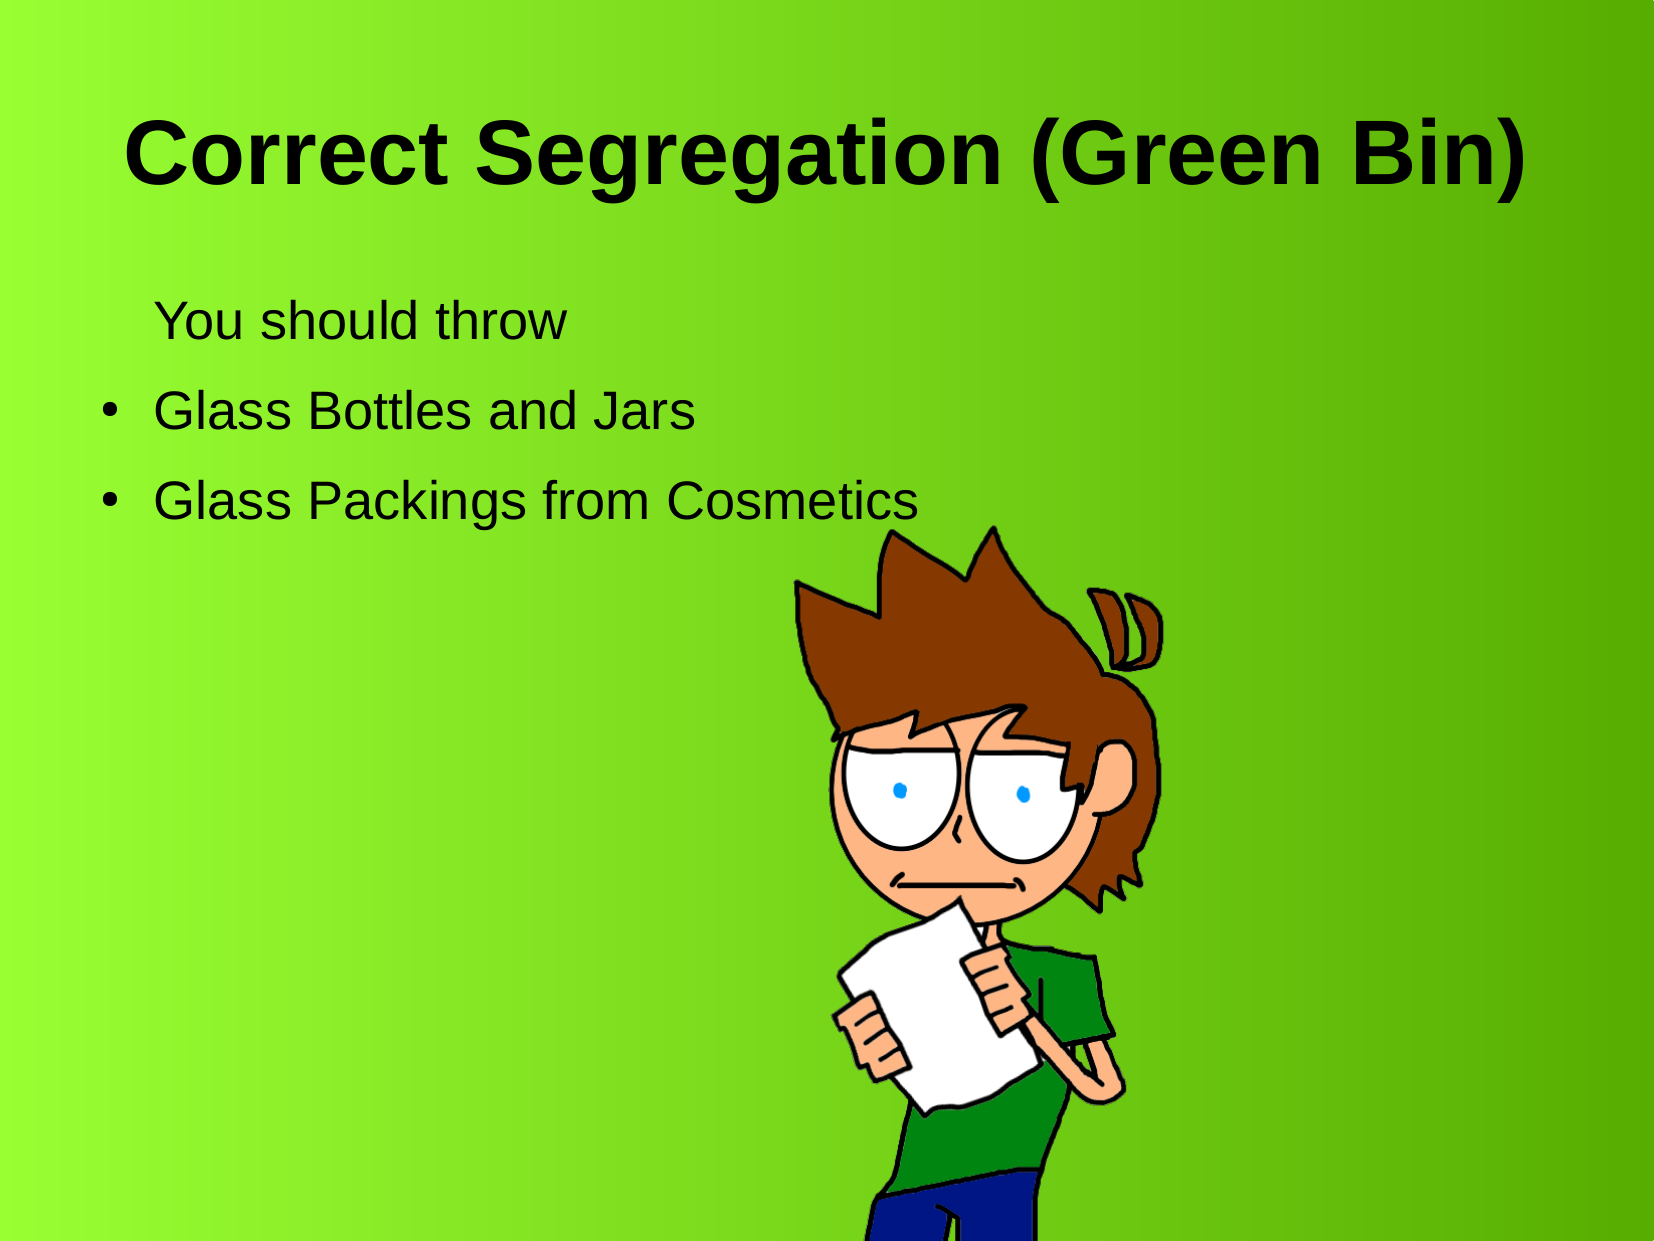

# Correct Segregation (Green Bin)
You should throw
Glass Bottles and Jars
Glass Packings from Cosmetics